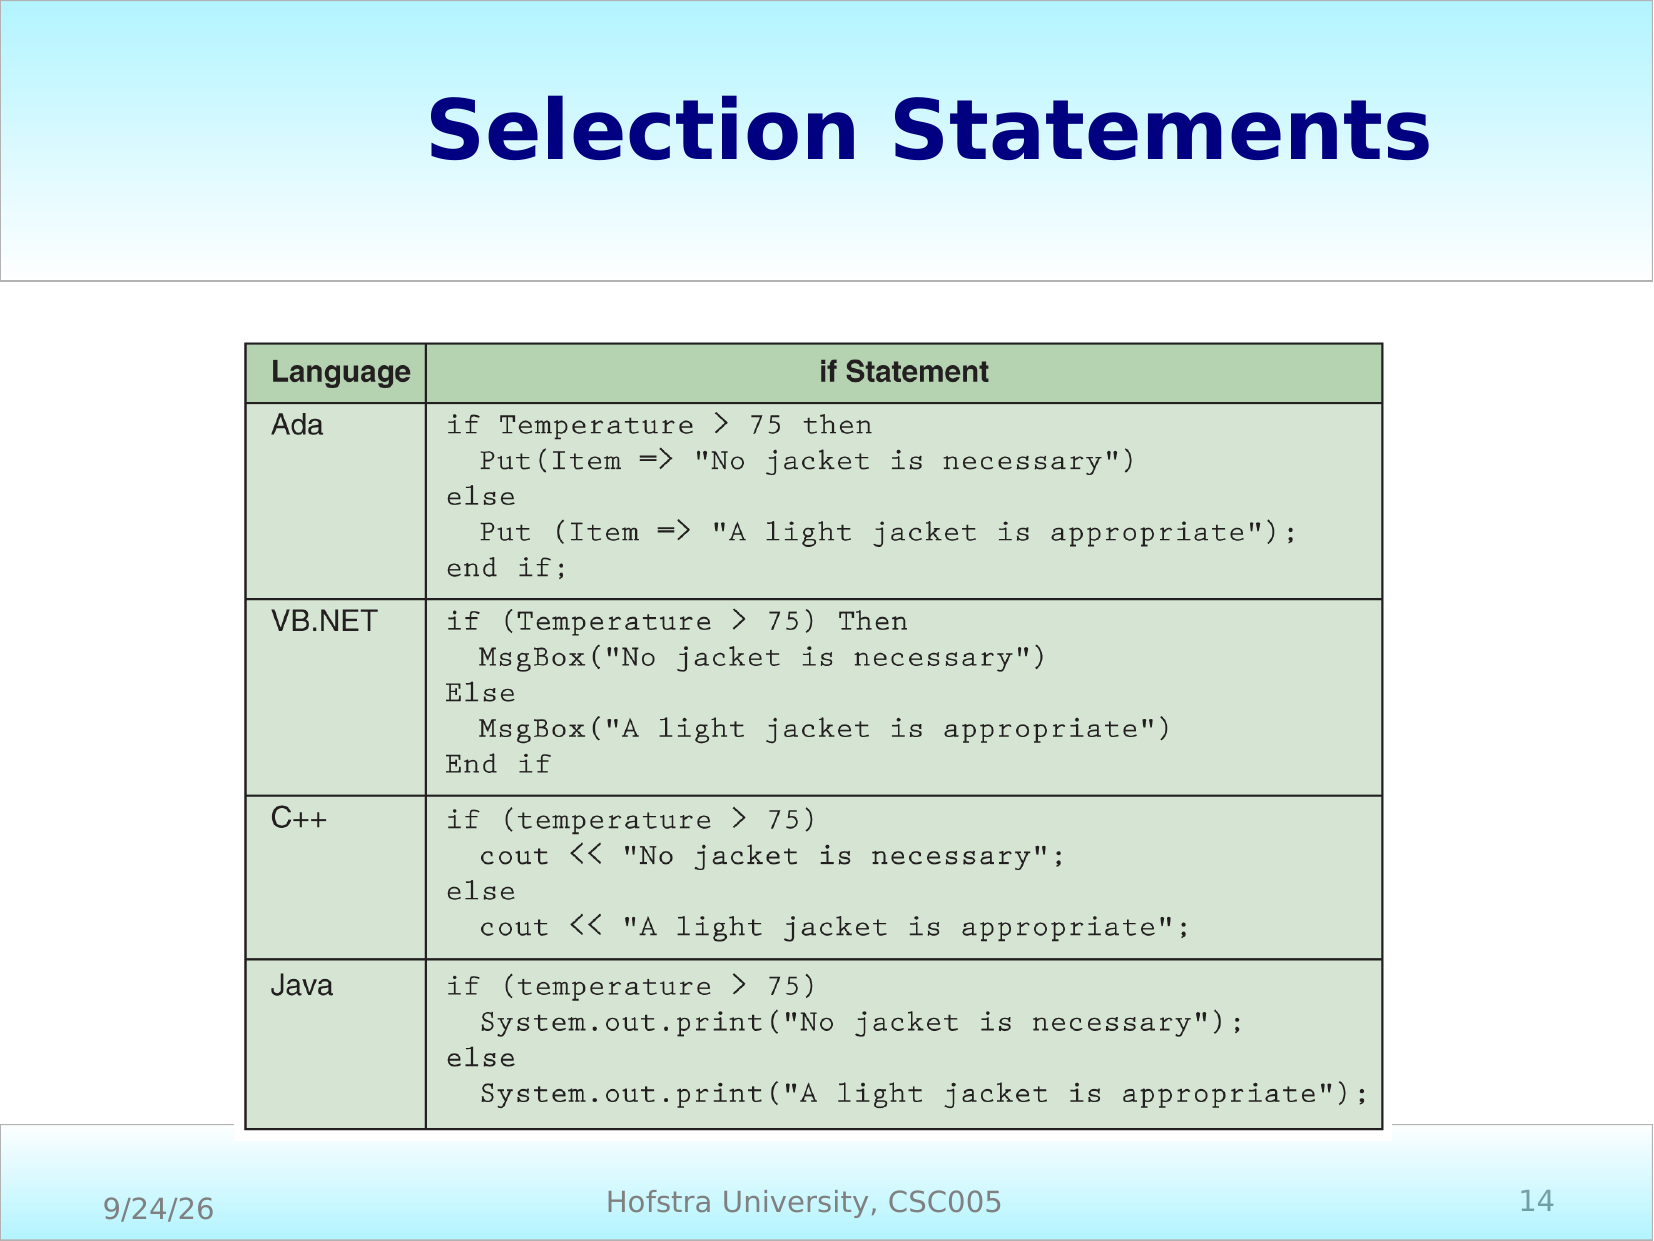

# Selection Statements
14
Hofstra University, CSC005